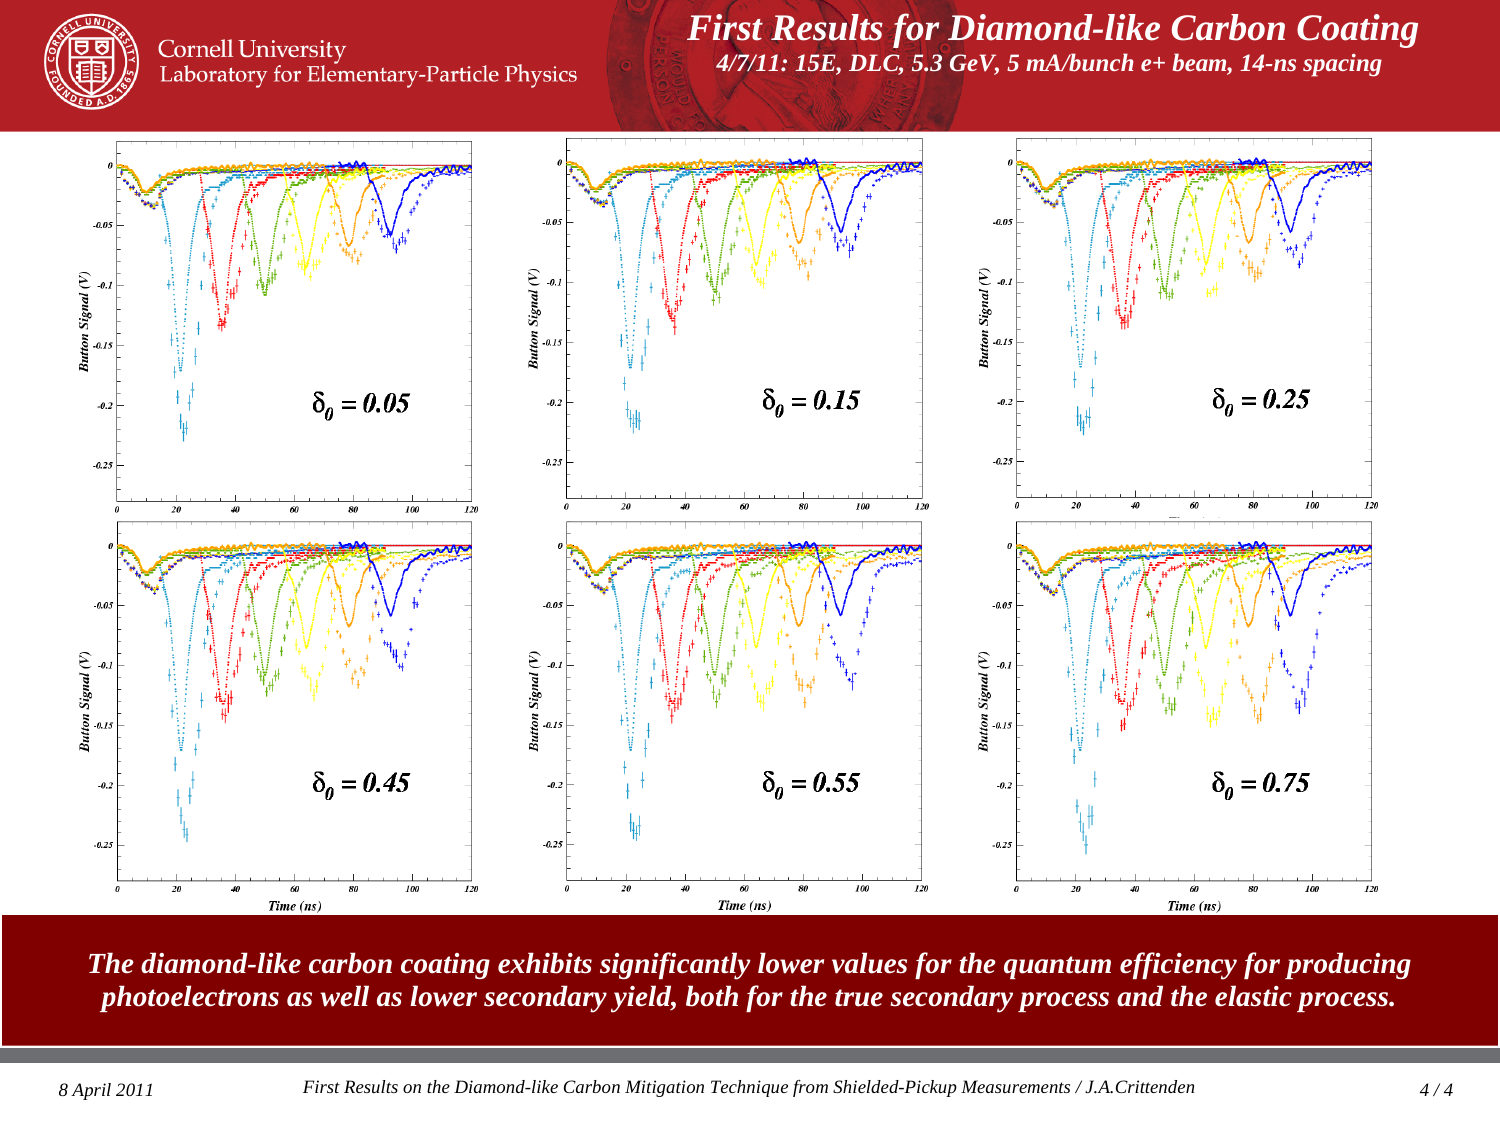

First Results for Diamond-like Carbon Coating
4/7/11: 15E, DLC, 5.3 GeV, 5 mA/bunch e+ beam, 14-ns spacing
The diamond-like carbon coating exhibits significantly lower values for the quantum efficiency for producing
photoelectrons as well as lower secondary yield, both for the true secondary process and the elastic process.